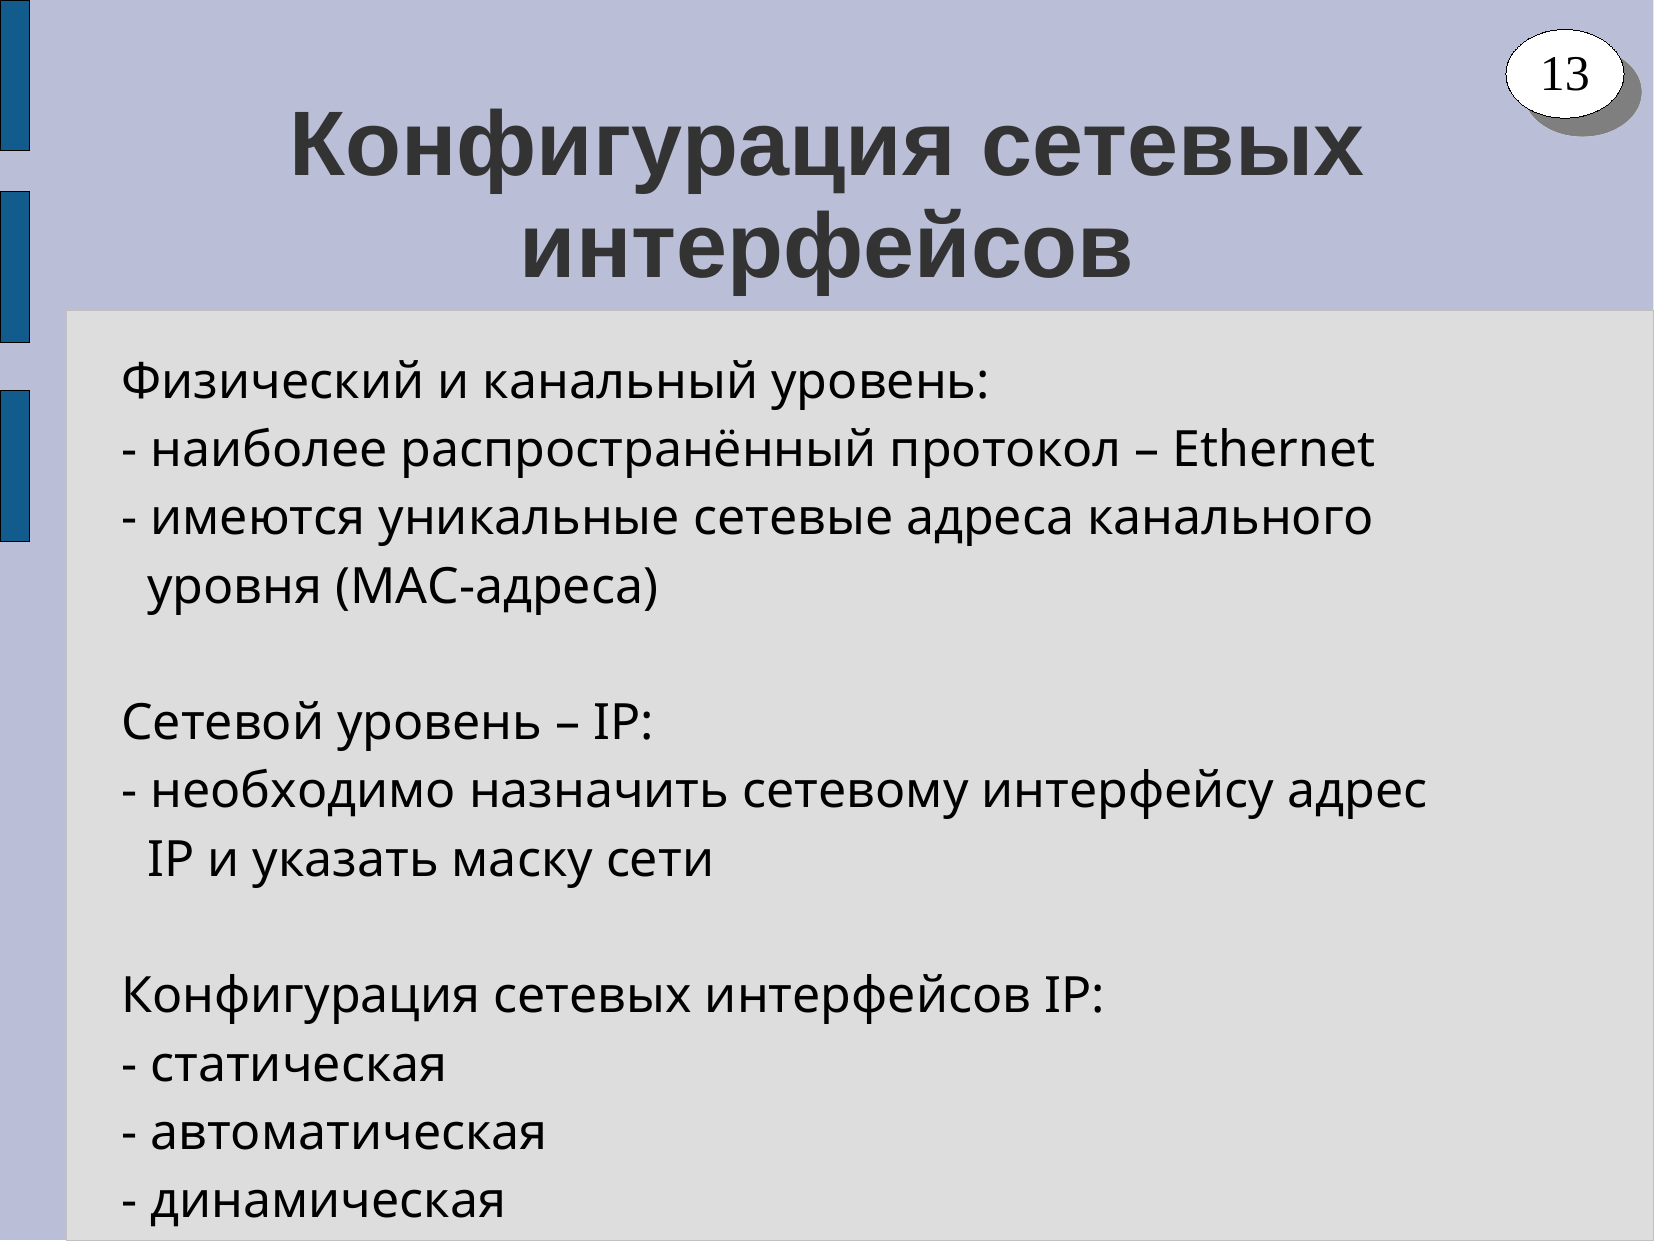

13
# Конфигурация сетевых интерфейсов
Физический и канальный уровень:
- наиболее распространённый протокол – Ethernet
- имеются уникальные сетевые адреса канального
 уровня (MAC-адреса)
Сетевой уровень – IP:
- необходимо назначить сетевому интерфейсу адрес
 IP и указать маску сети
Конфигурация сетевых интерфейсов IP:
- статическая
- автоматическая
- динамическая